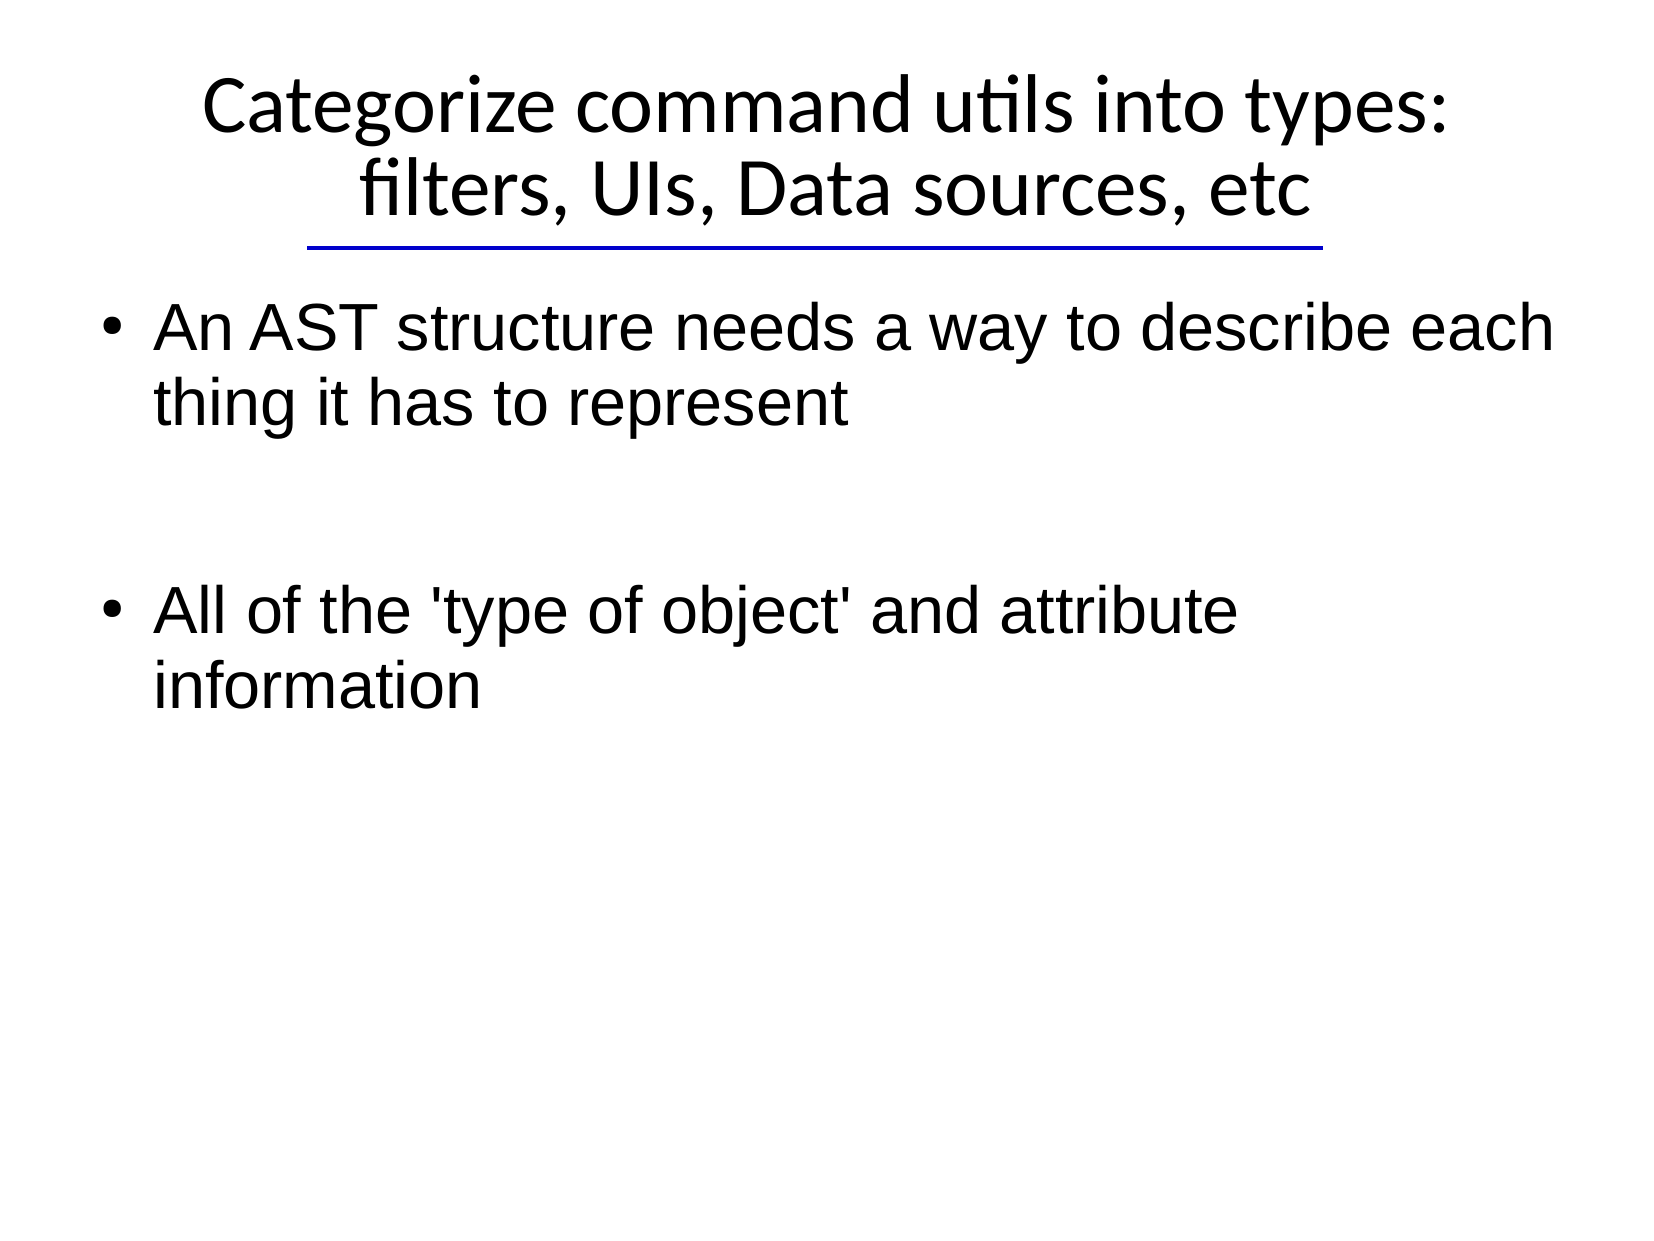

# Categorize command utils into types: filters, UIs, Data sources, etc
An AST structure needs a way to describe each thing it has to represent
All of the 'type of object' and attribute information